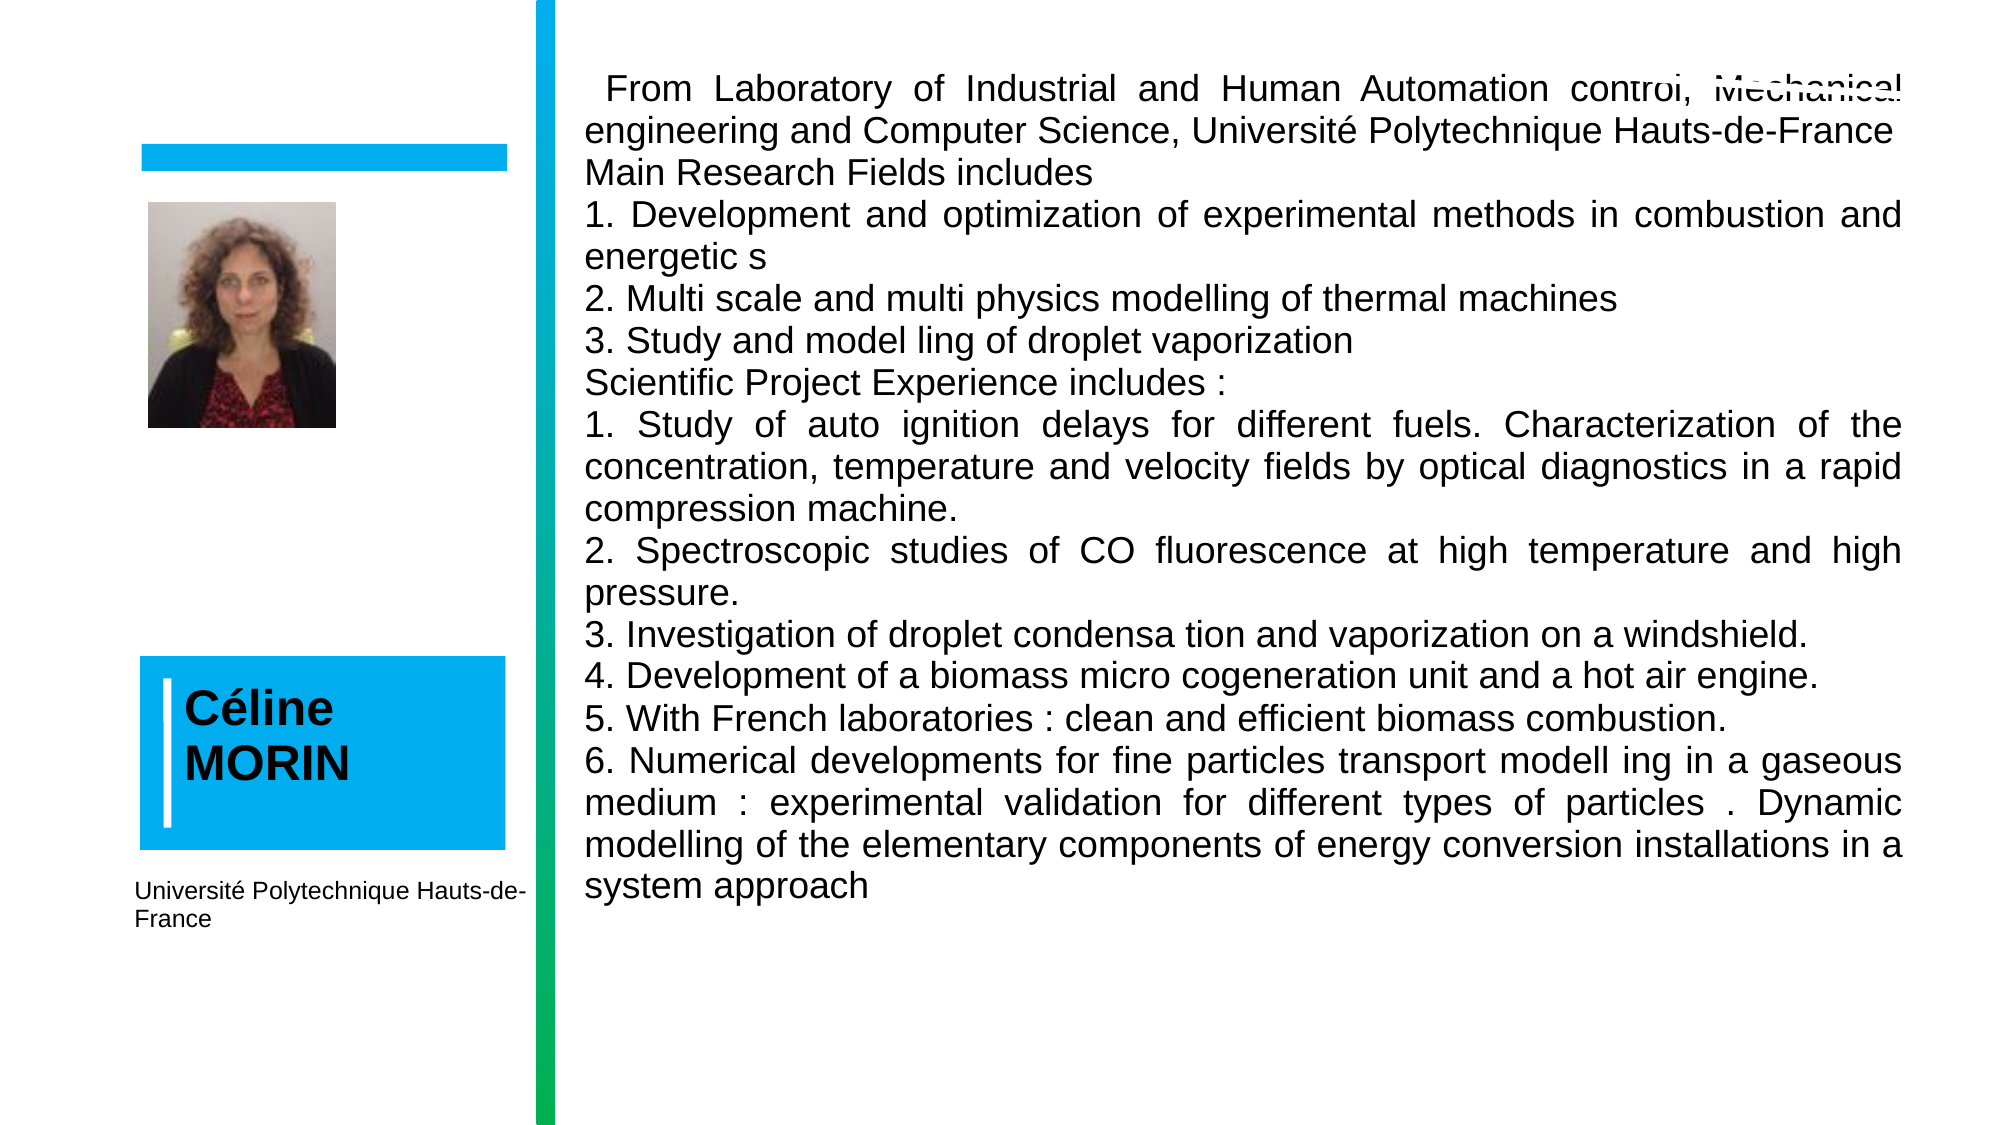

From Laboratory of Industrial and Human Automation control, Mechanical engineering and Computer Science, Université Polytechnique Hauts-de-France
Main Research Fields includes
1. Development and optimization of experimental methods in combustion and energetic s
2. Multi scale and multi physics modelling of thermal machines
3. Study and model ling of droplet vaporization
Scientific Project Experience includes :
1. Study of auto ignition delays for different fuels. Characterization of the concentration, temperature and velocity fields by optical diagnostics in a rapid compression machine.
2. Spectroscopic studies of CO fluorescence at high temperature and high pressure.
3. Investigation of droplet condensa tion and vaporization on a windshield.
4. Development of a biomass micro cogeneration unit and a hot air engine.
5. With French laboratories : clean and efficient biomass combustion.
6. Numerical developments for fine particles transport modell ing in a gaseous medium : experimental validation for different types of particles . Dynamic modelling of the elementary components of energy conversion installations in a system approach
Céline
MORIN
Université Polytechnique Hauts-de-France